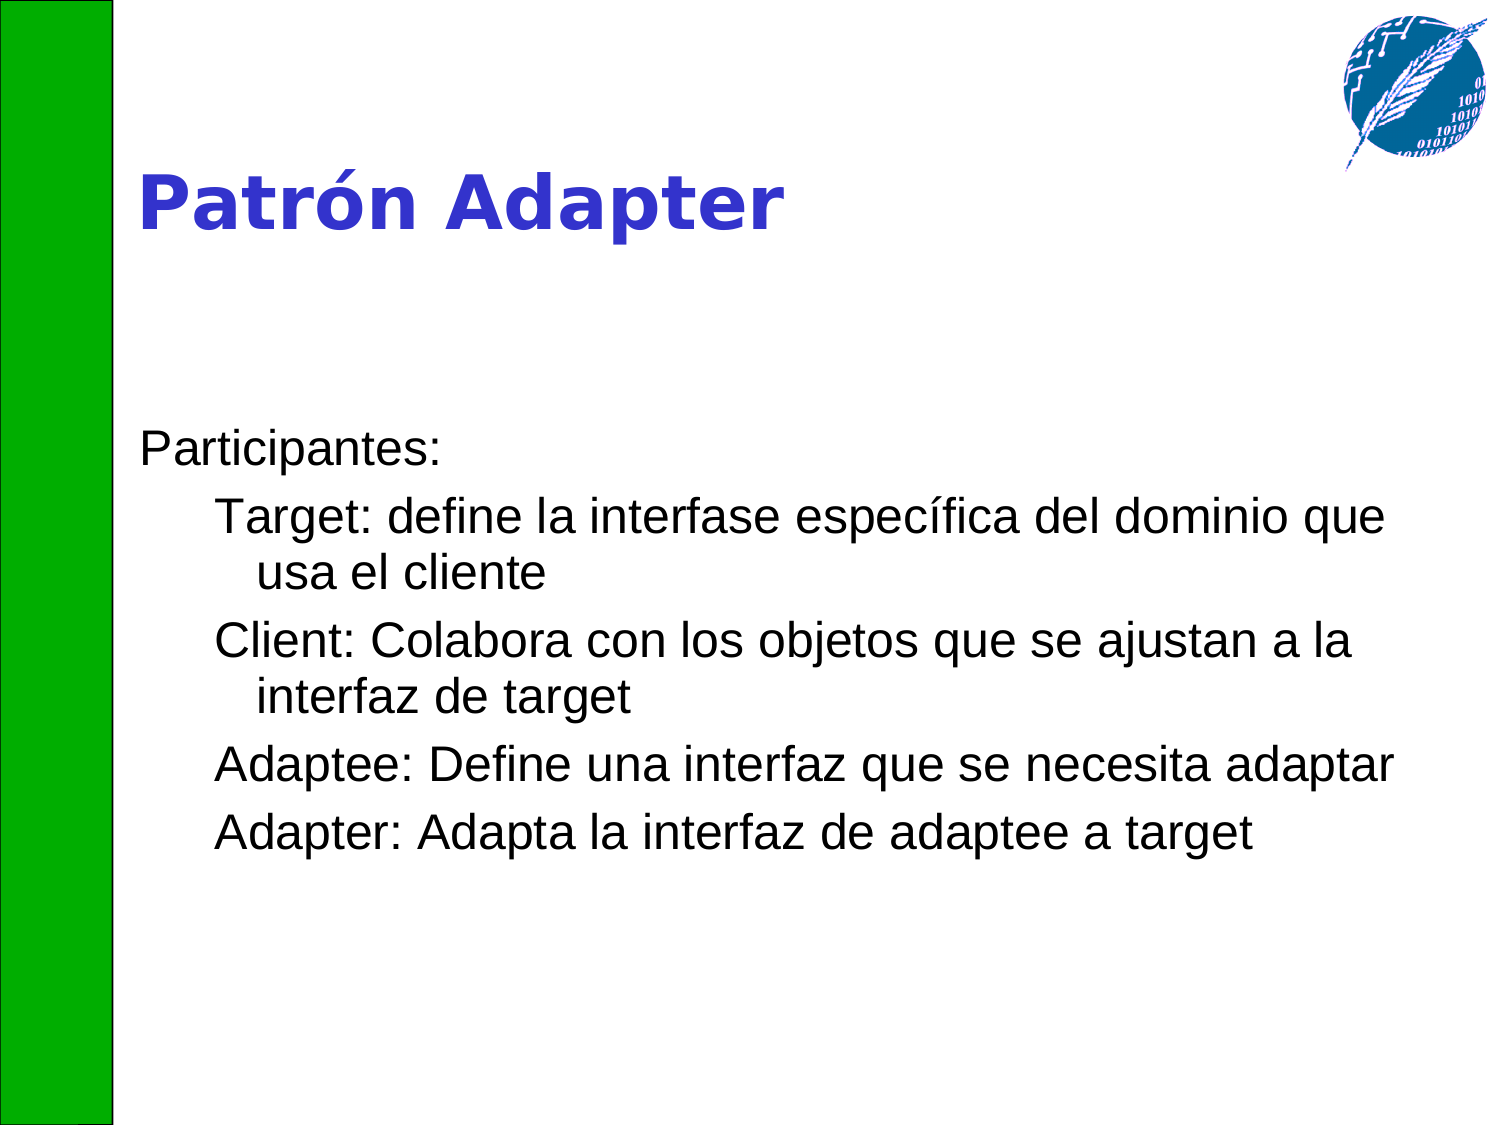

# Patrón Adapter
Participantes:
Target: define la interfase específica del dominio que usa el cliente
Client: Colabora con los objetos que se ajustan a la interfaz de target
Adaptee: Define una interfaz que se necesita adaptar
Adapter: Adapta la interfaz de adaptee a target